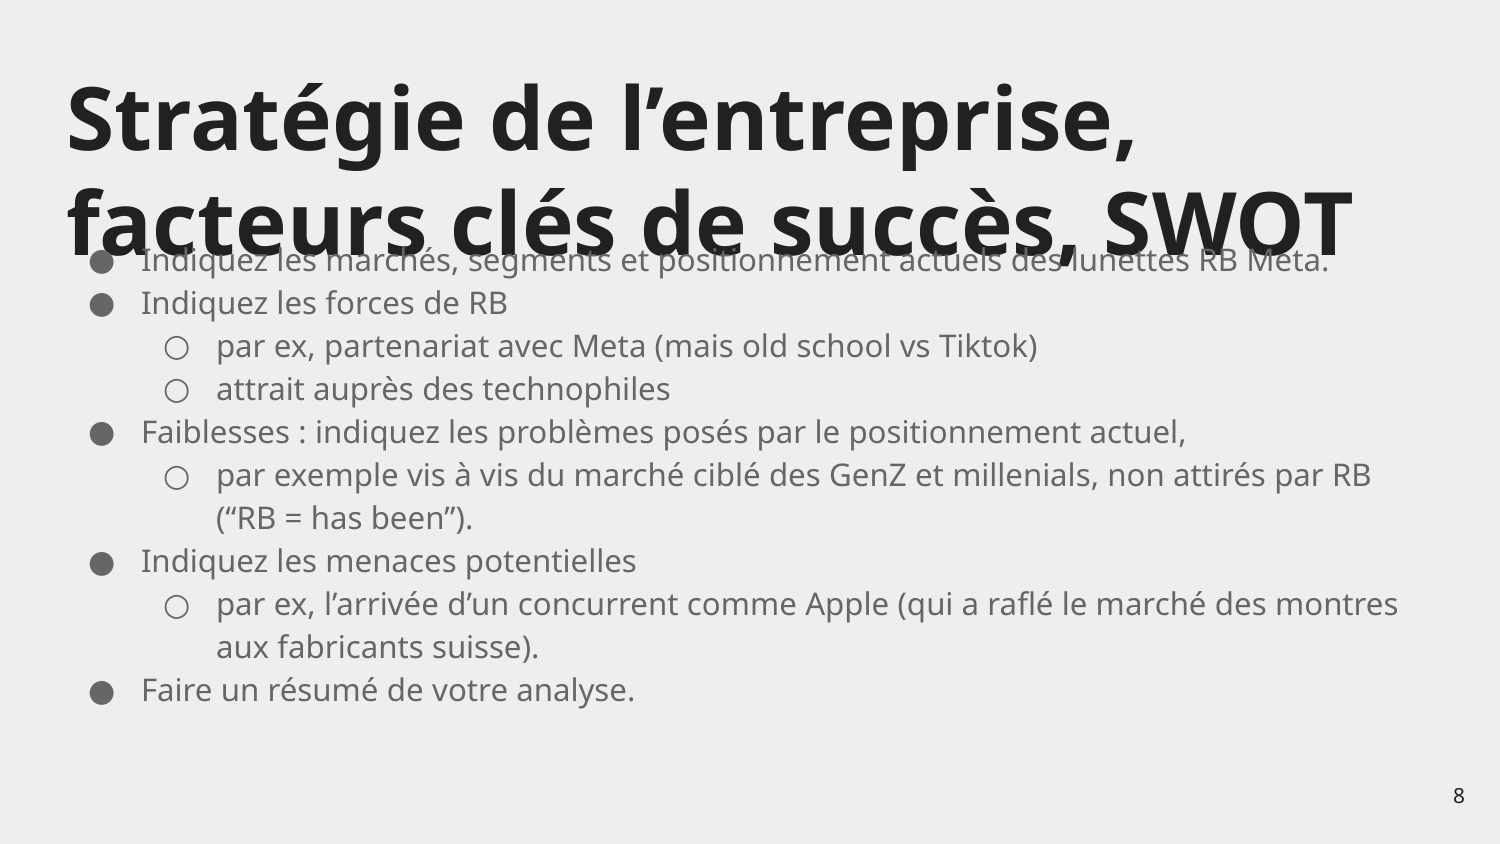

# Stratégie de l’entreprise, facteurs clés de succès, SWOT
Indiquez les marchés, segments et positionnement actuels des lunettes RB Meta.
Indiquez les forces de RB
par ex, partenariat avec Meta (mais old school vs Tiktok)
attrait auprès des technophiles
Faiblesses : indiquez les problèmes posés par le positionnement actuel,
par exemple vis à vis du marché ciblé des GenZ et millenials, non attirés par RB (“RB = has been”).
Indiquez les menaces potentielles
par ex, l’arrivée d’un concurrent comme Apple (qui a raflé le marché des montres aux fabricants suisse).
Faire un résumé de votre analyse.